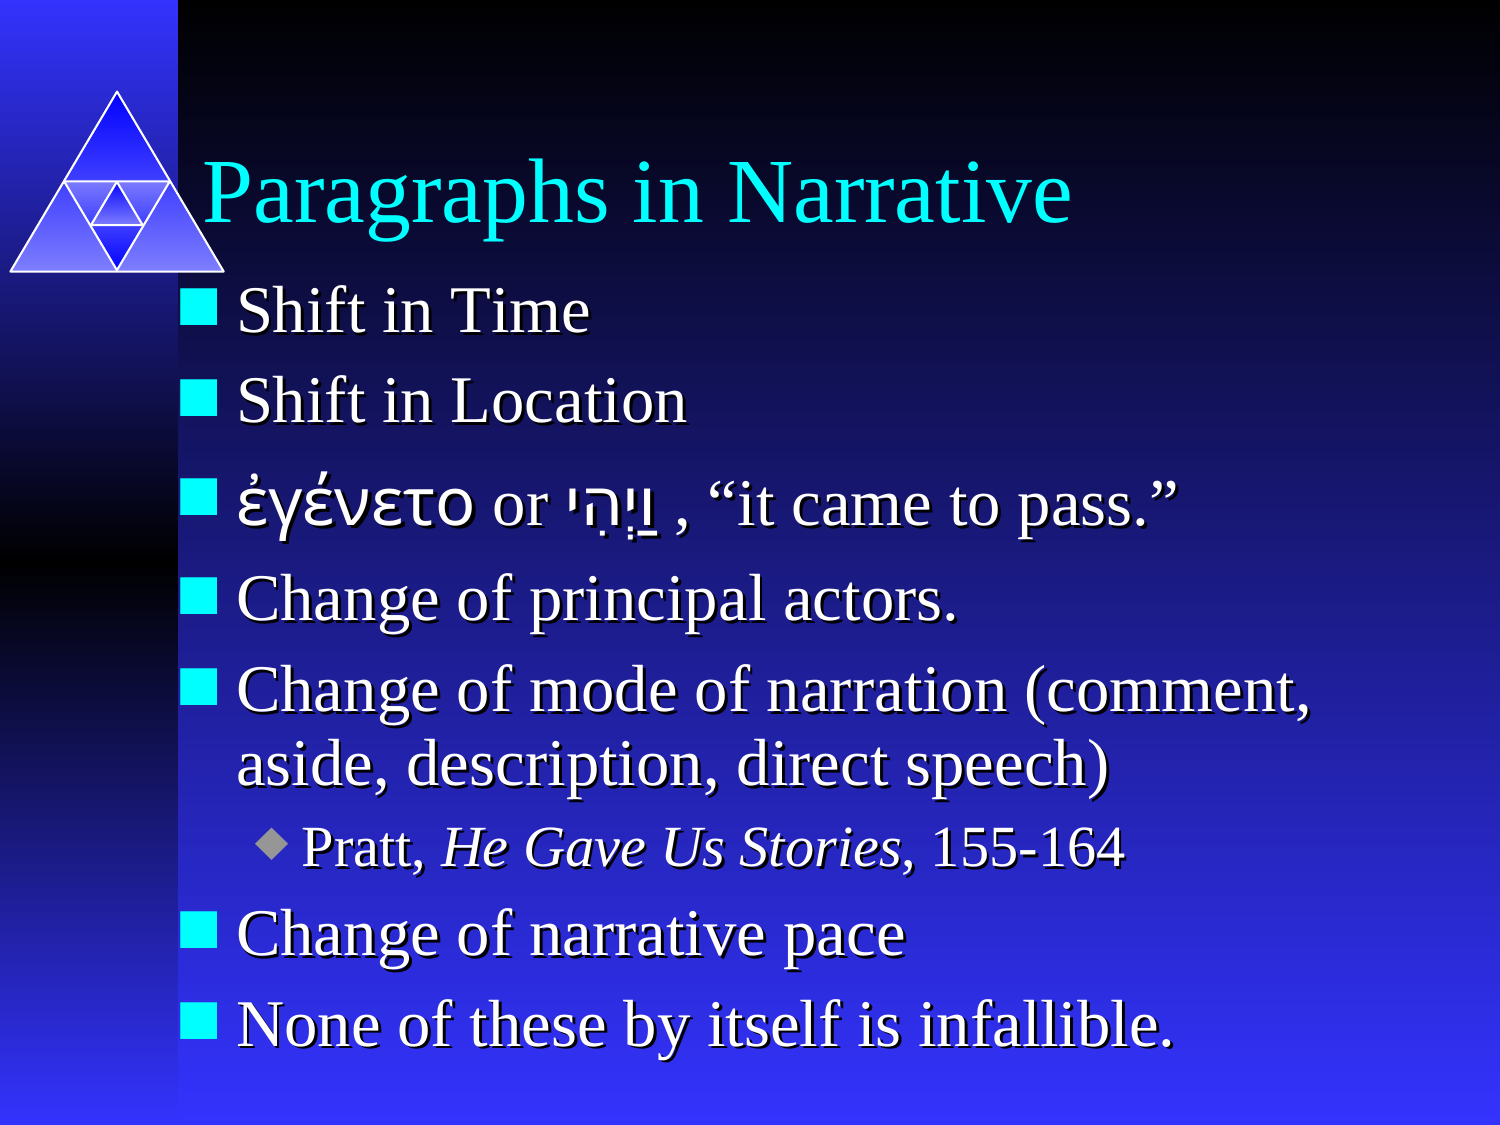

# Paragraphs in Narrative
Shift in Time
Shift in Location
ἐγένετο or וַיְהִי , “it came to pass.”
Change of principal actors.
Change of mode of narration (comment, aside, description, direct speech)
Pratt, He Gave Us Stories, 155-164
Change of narrative pace
None of these by itself is infallible.